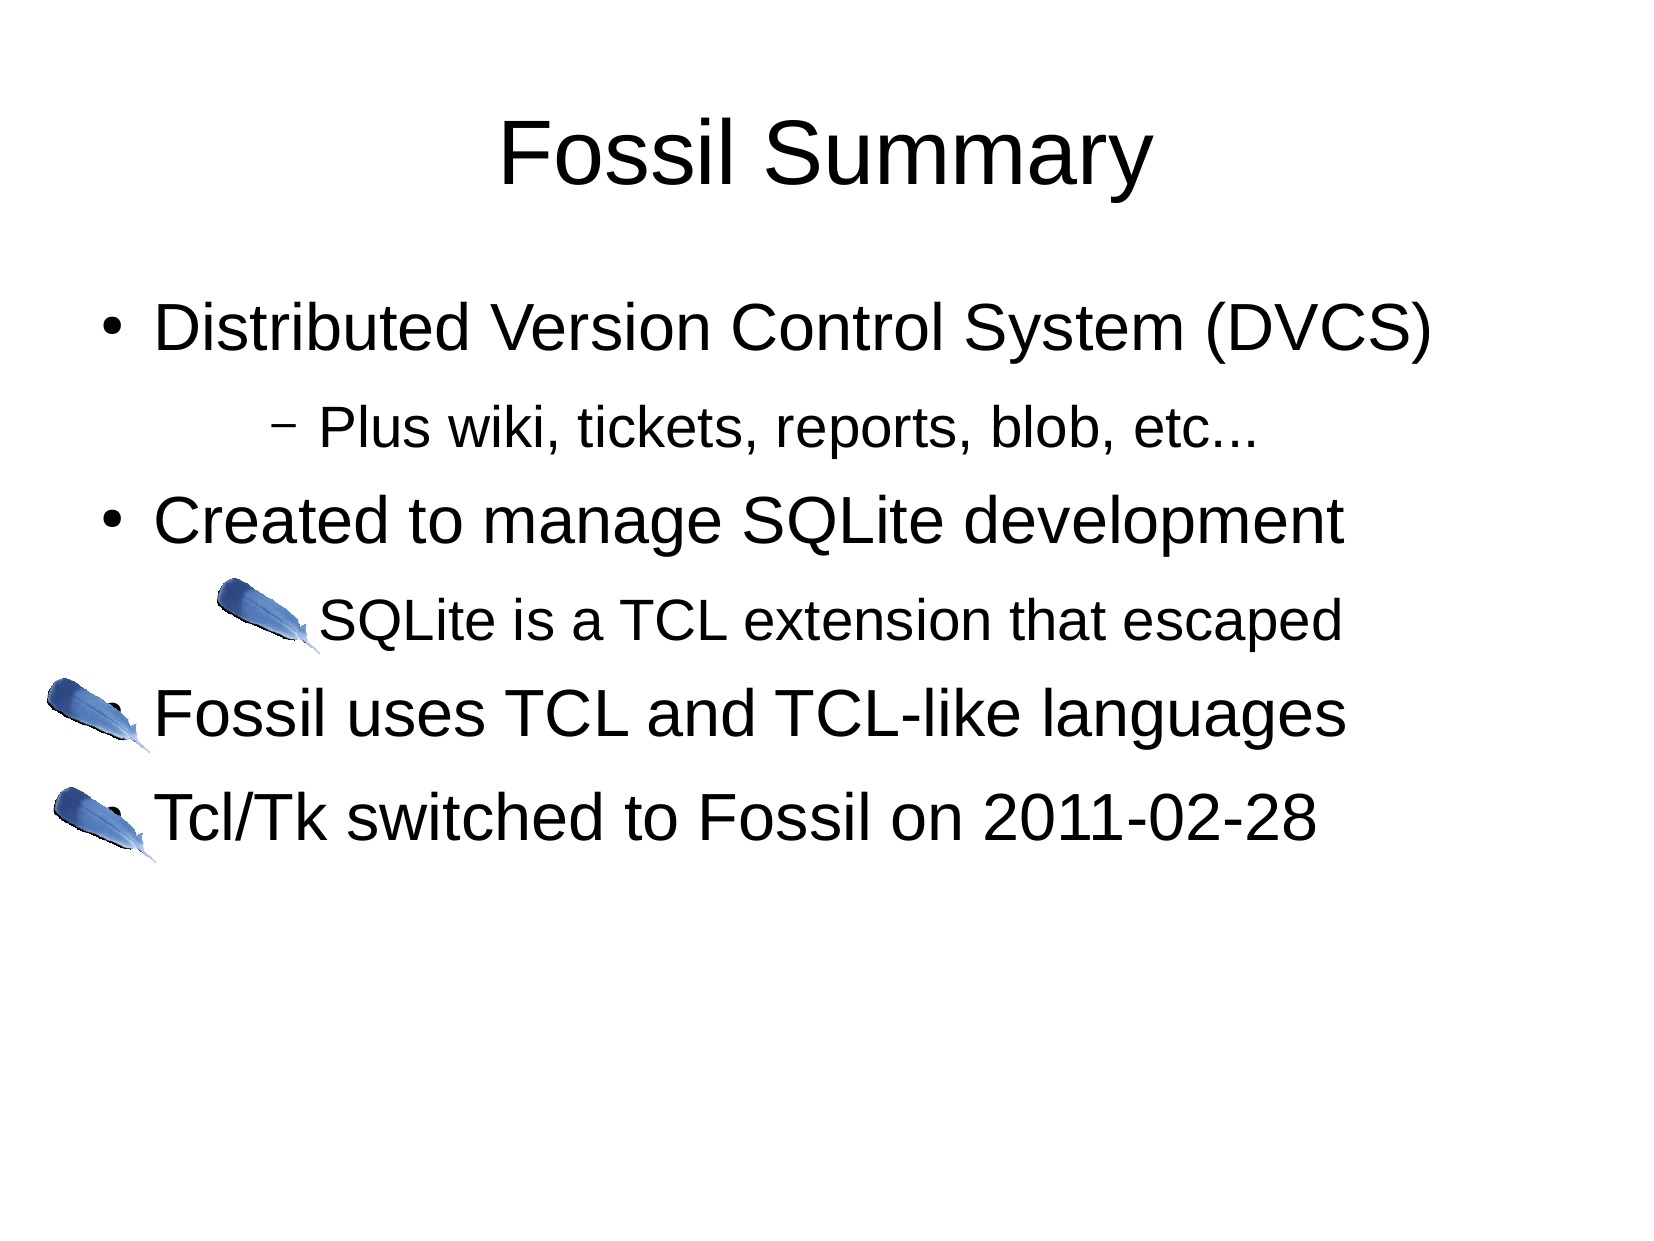

# Fossil Summary
Distributed Version Control System (DVCS)
Plus wiki, tickets, reports, blob, etc...
Created to manage SQLite development
SQLite is a TCL extension that escaped
Fossil uses TCL and TCL-like languages
Tcl/Tk switched to Fossil on 2011-02-28